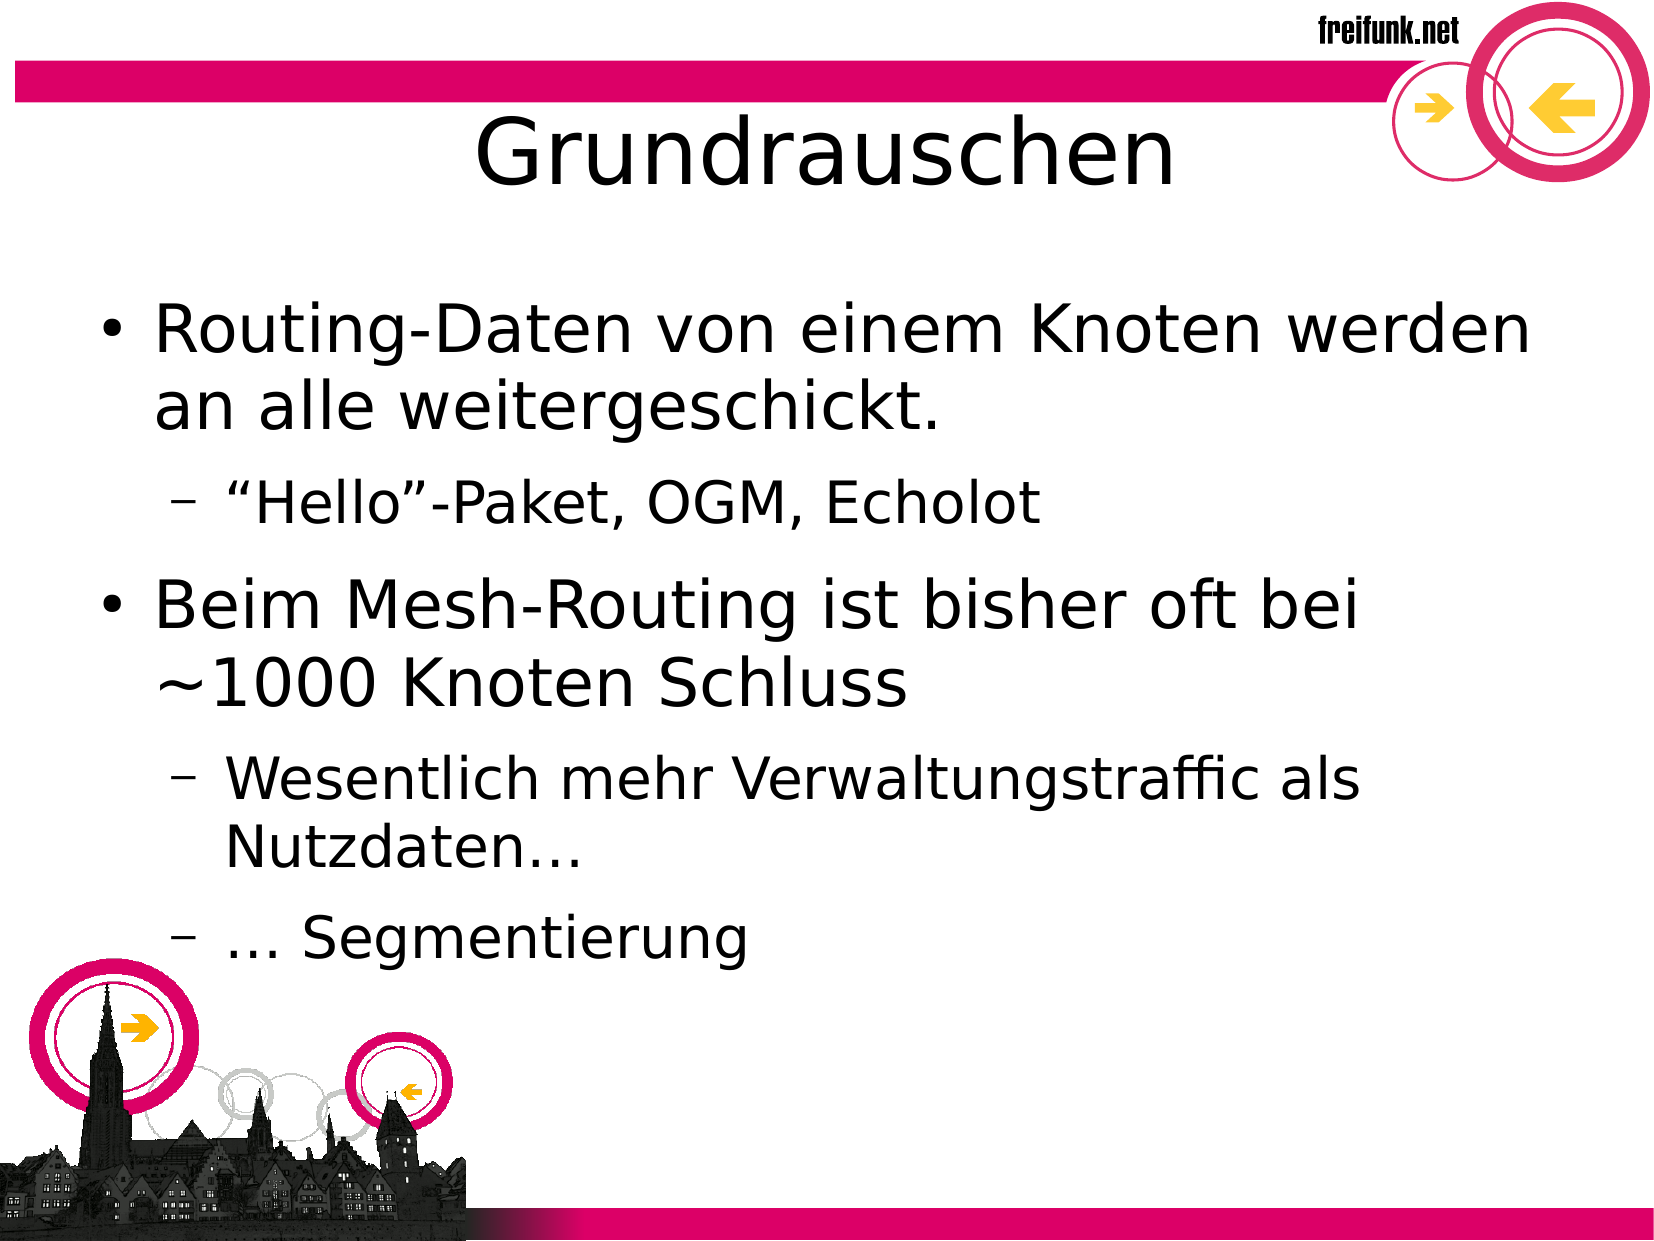

# Grundrauschen
Routing-Daten von einem Knoten werden an alle weitergeschickt.
“Hello”-Paket, OGM, Echolot
Beim Mesh-Routing ist bisher oft bei ~1000 Knoten Schluss
Wesentlich mehr Verwaltungstraffic als Nutzdaten…
… Segmentierung